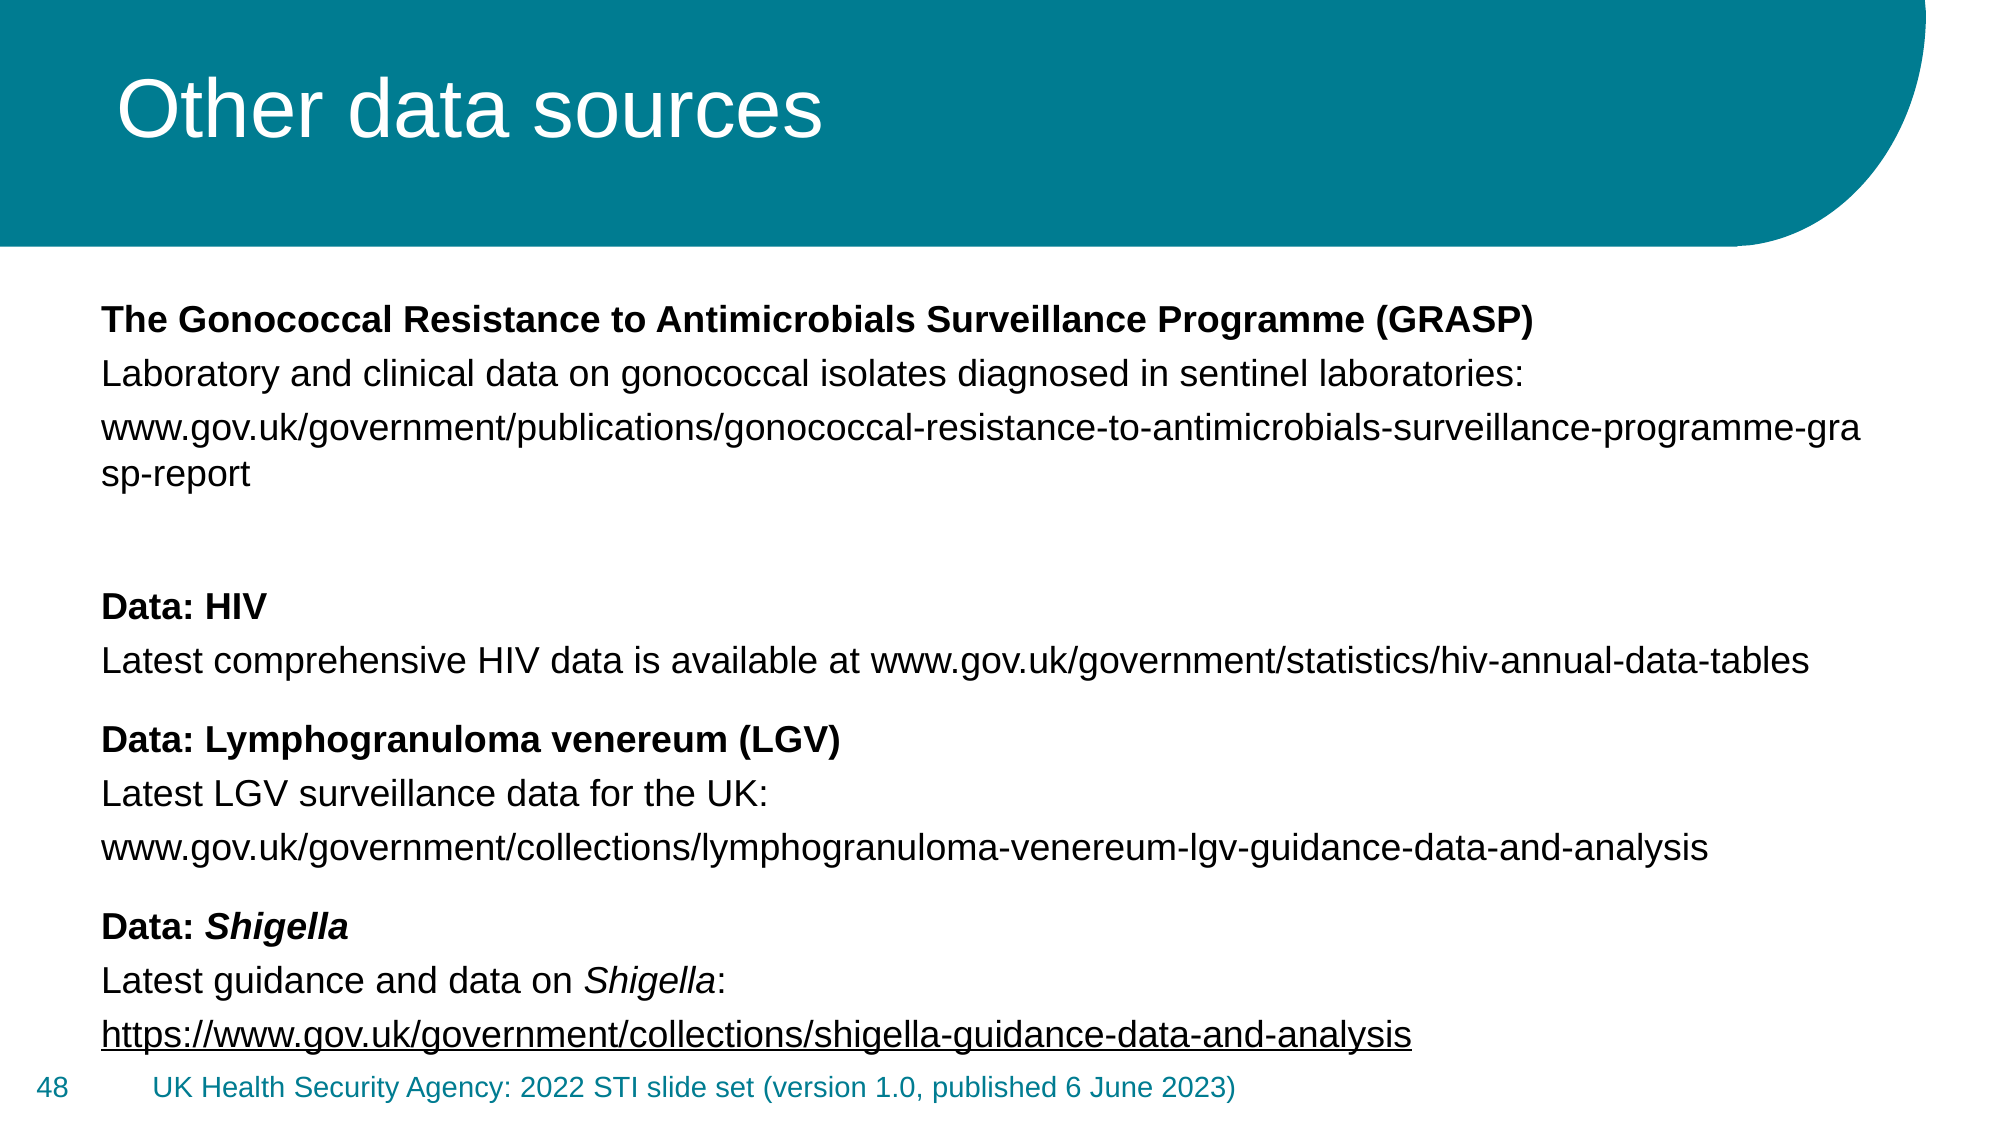

# Other data sources
The Gonococcal Resistance to Antimicrobials Surveillance Programme (GRASP)
Laboratory and clinical data on gonococcal isolates diagnosed in sentinel laboratories:
www.gov.uk/government/publications/gonococcal-resistance-to-antimicrobials-surveillance-programme-grasp-report
Data: HIV
Latest comprehensive HIV data is available at www.gov.uk/government/statistics/hiv-annual-data-tables
Data: Lymphogranuloma venereum (LGV)
Latest LGV surveillance data for the UK:
www.gov.uk/government/collections/lymphogranuloma-venereum-lgv-guidance-data-and-analysis
Data: Shigella
Latest guidance and data on Shigella:
https://www.gov.uk/government/collections/shigella-guidance-data-and-analysis
48
UK Health Security Agency: 2022 STI slide set (version 1.0, published 6 June 2023)